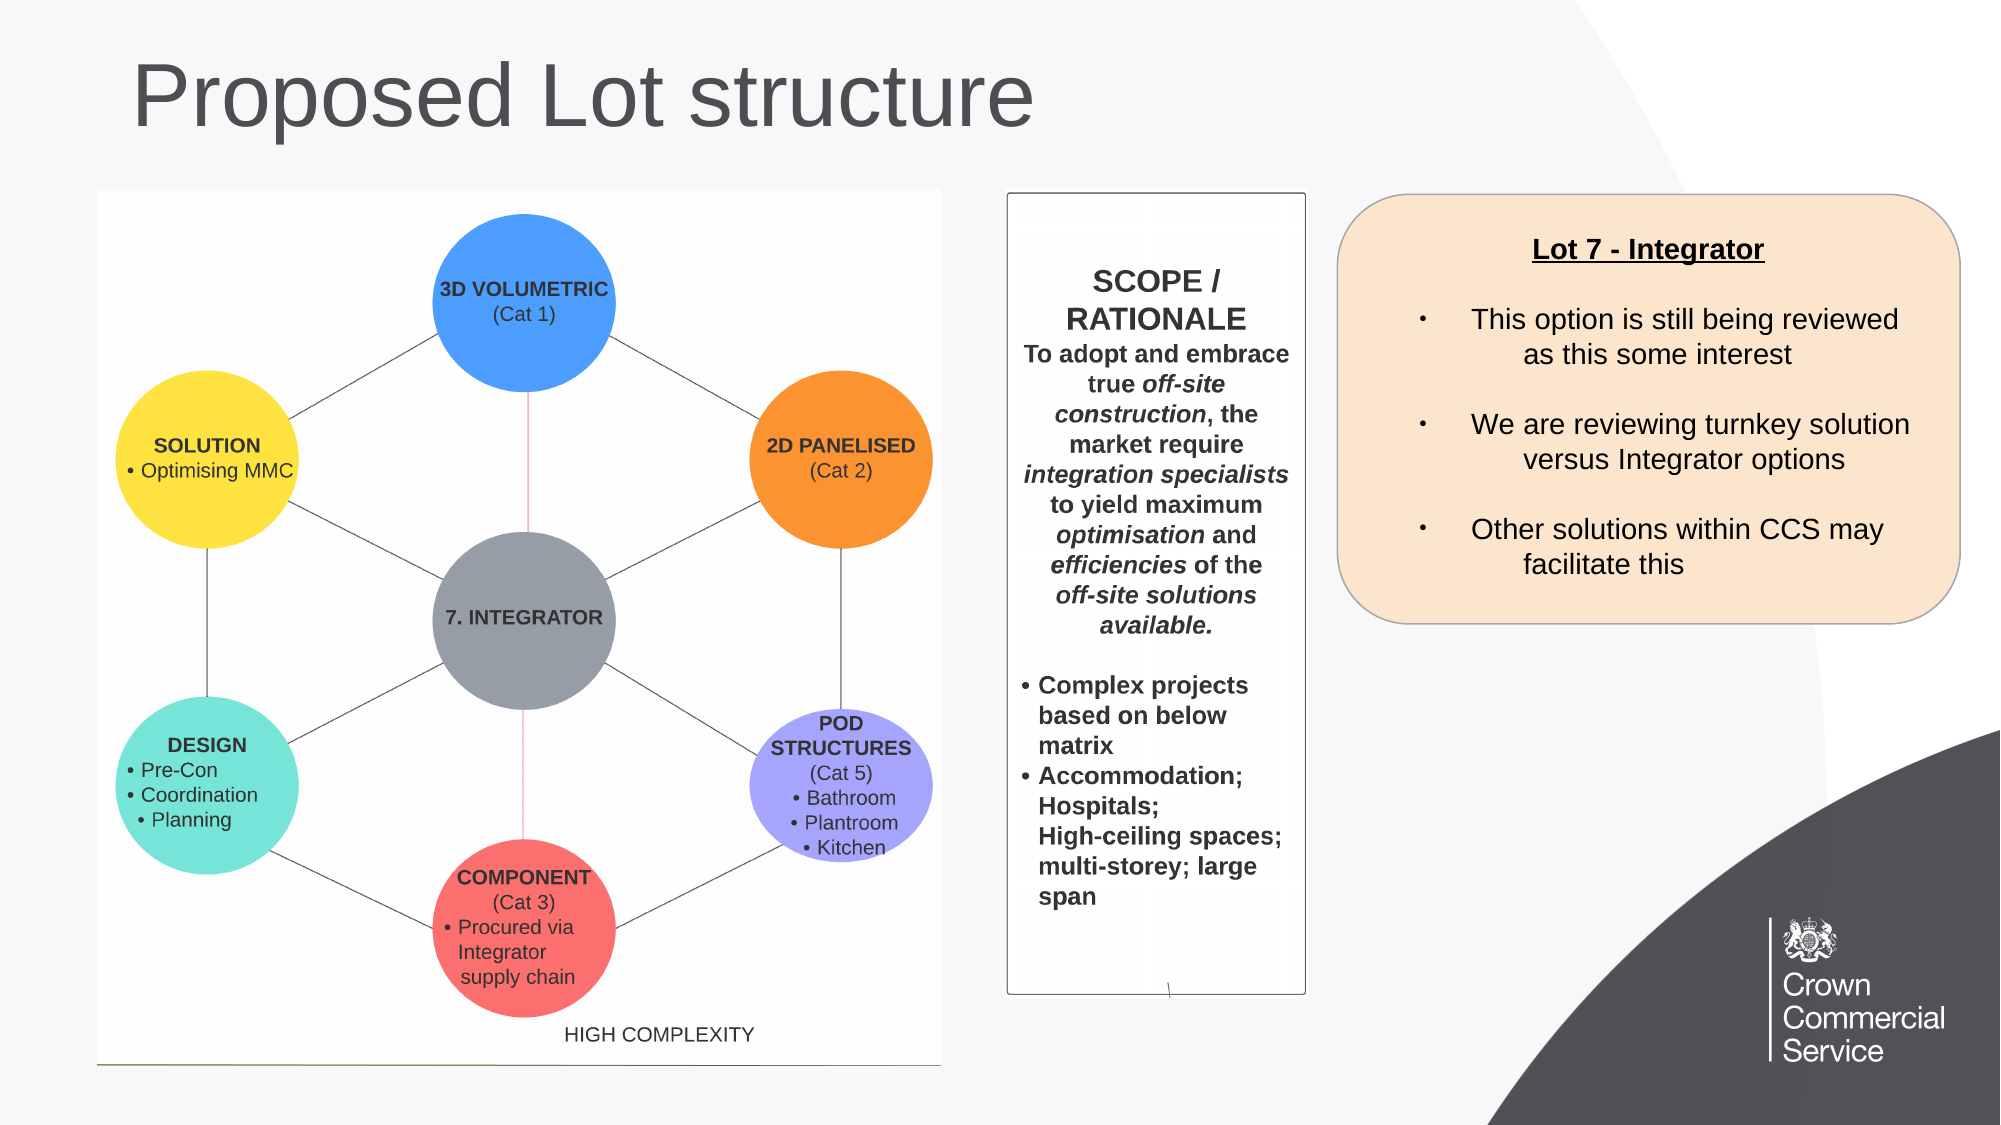

# Proposed Lot structure
Lot 7 - Integrator
This option is still being reviewed as this some interest
We are reviewing turnkey solution versus Integrator options
Other solutions within CCS may facilitate this